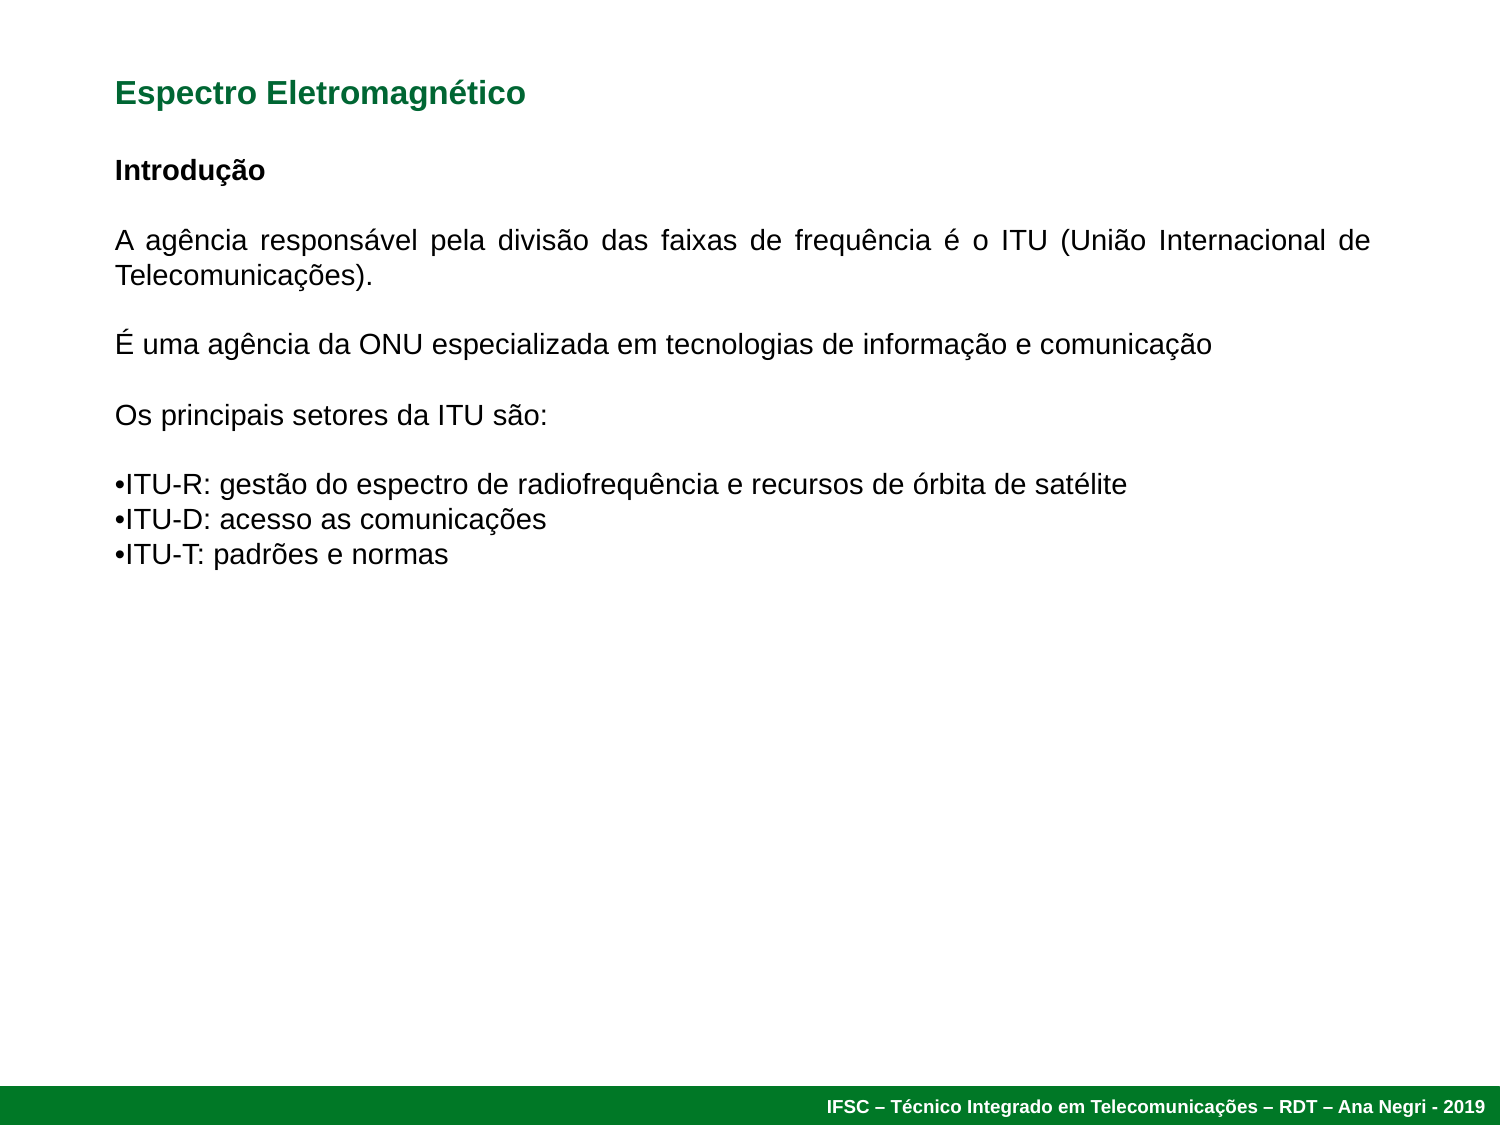

Espectro Eletromagnético
Introdução
A agência responsável pela divisão das faixas de frequência é o ITU (União Internacional de Telecomunicações).
É uma agência da ONU especializada em tecnologias de informação e comunicação
Os principais setores da ITU são:
•ITU-R: gestão do espectro de radiofrequência e recursos de órbita de satélite
•ITU-D: acesso as comunicações
•ITU-T: padrões e normas
Subtração
IFSC – Técnico Integrado em Telecomunicações – RDT – Ana Negri - 2019